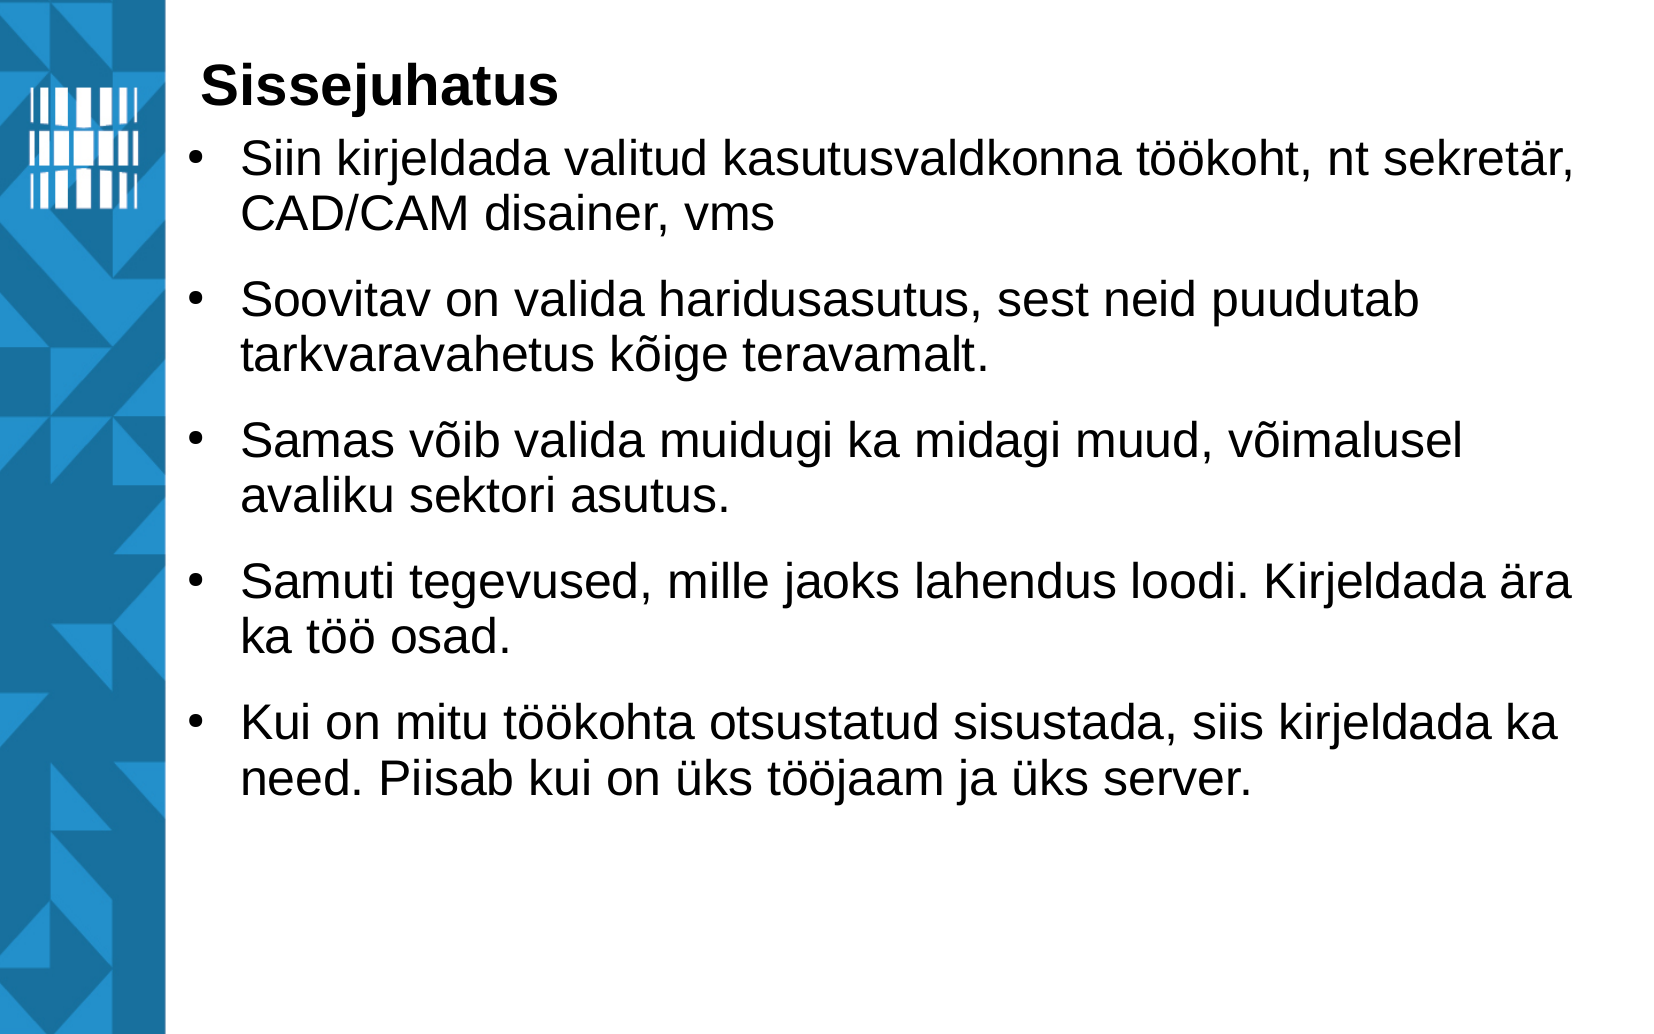

# Sissejuhatus
Siin kirjeldada valitud kasutusvaldkonna töökoht, nt sekretär, CAD/CAM disainer, vms
Soovitav on valida haridusasutus, sest neid puudutab tarkvaravahetus kõige teravamalt.
Samas võib valida muidugi ka midagi muud, võimalusel avaliku sektori asutus.
Samuti tegevused, mille jaoks lahendus loodi. Kirjeldada ära ka töö osad.
Kui on mitu töökohta otsustatud sisustada, siis kirjeldada ka need. Piisab kui on üks tööjaam ja üks server.